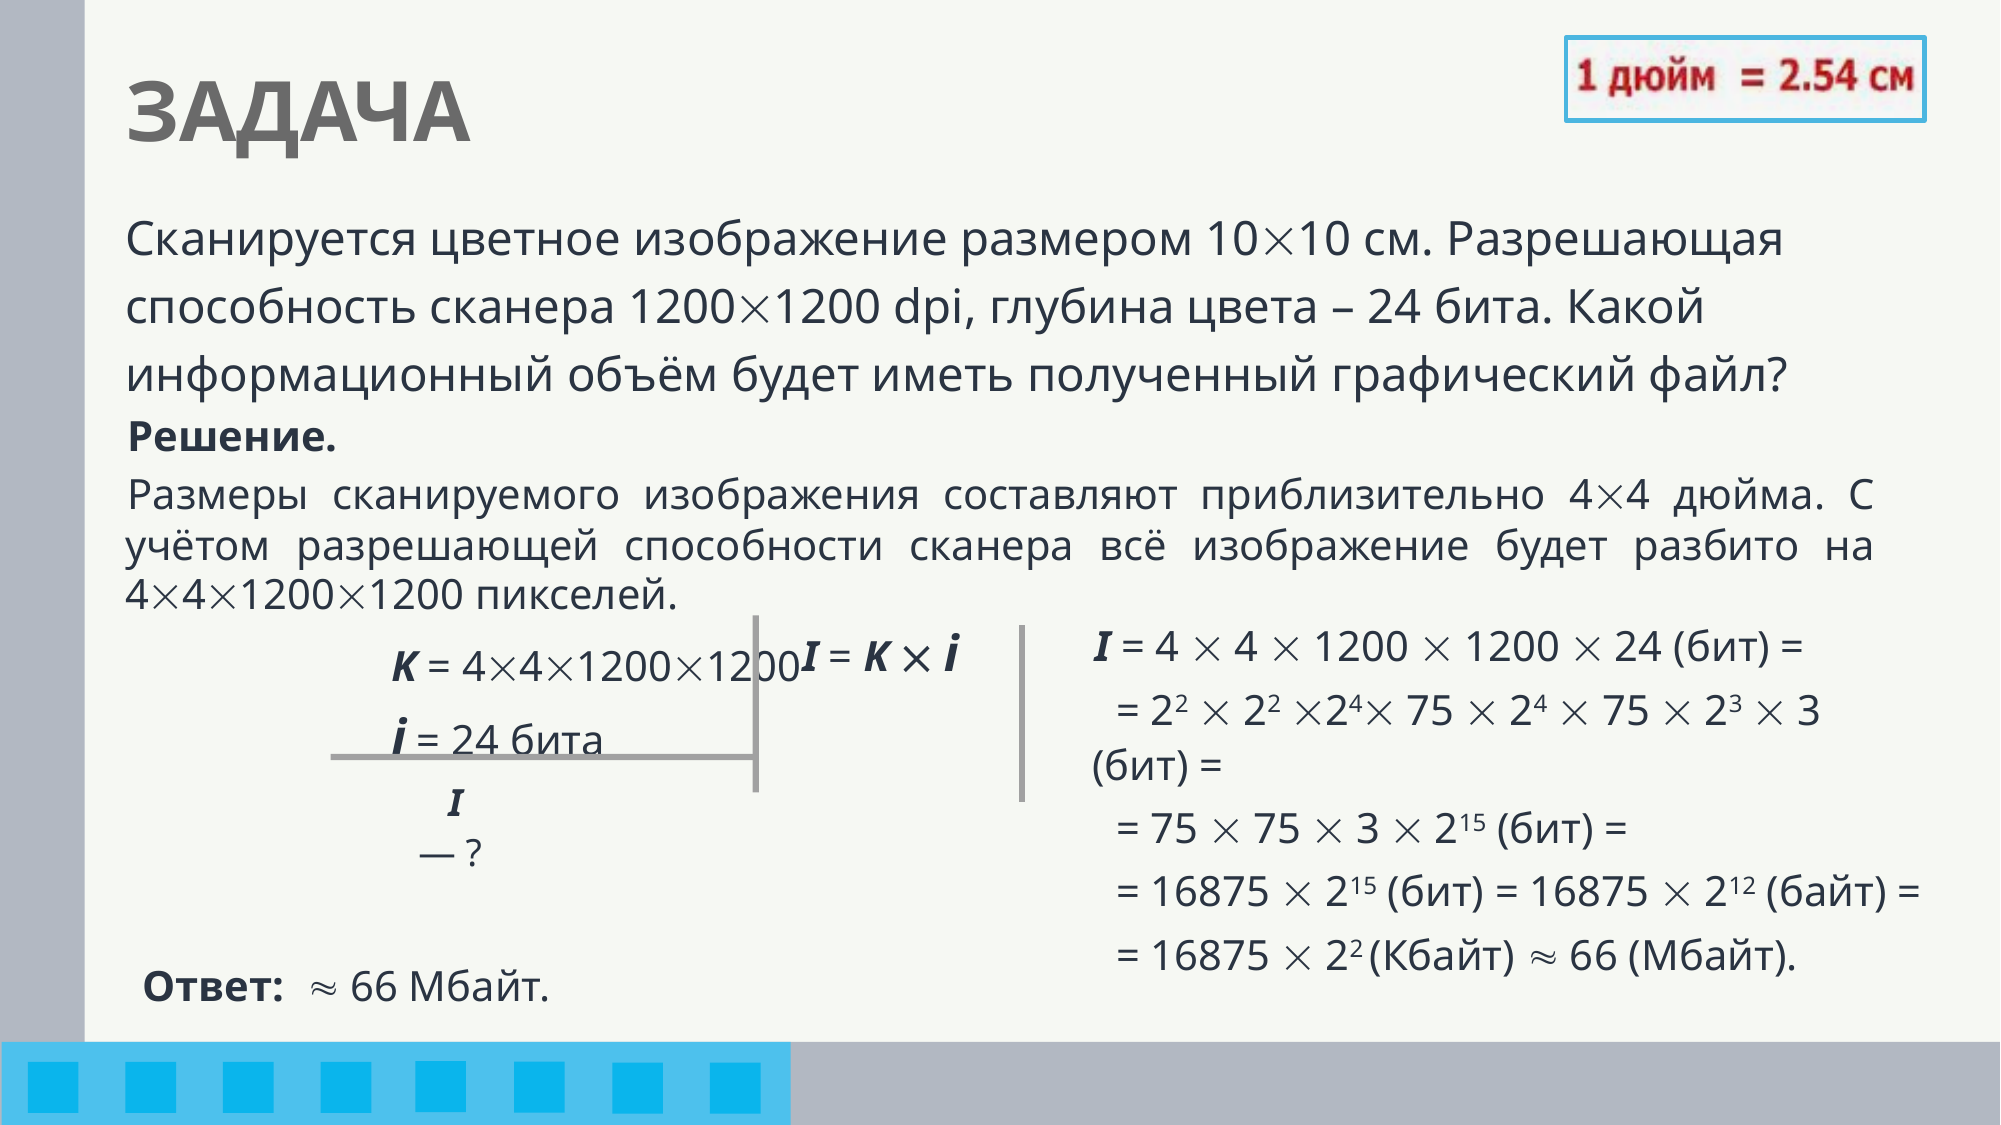

# ЗАДАЧА
Сканируется цветное изображение размером 1010 см. Разрешающая способность сканера 12001200 dpi, глубина цвета – 24 бита. Какой информационный объём будет иметь полученный графический файл?
Решение.
Размеры сканируемого изображения составляют приблизительно 44 дюйма. С учётом разрешающей способности сканера всё изображение будет разбито на 4412001200 пикселей.
I = 4  4  1200  1200  24 (бит) =
 = 22  22 24 75  24  75  23  3 (бит) =
 = 75  75  3  215 (бит) =
 = 16875  215 (бит) = 16875  212 (байт) =
 = 16875  22 (Кбайт)  66 (Мбайт).
I = K  i
K = 4412001200
i = 24 бита
I — ?
Ответ:  66 Мбайт.